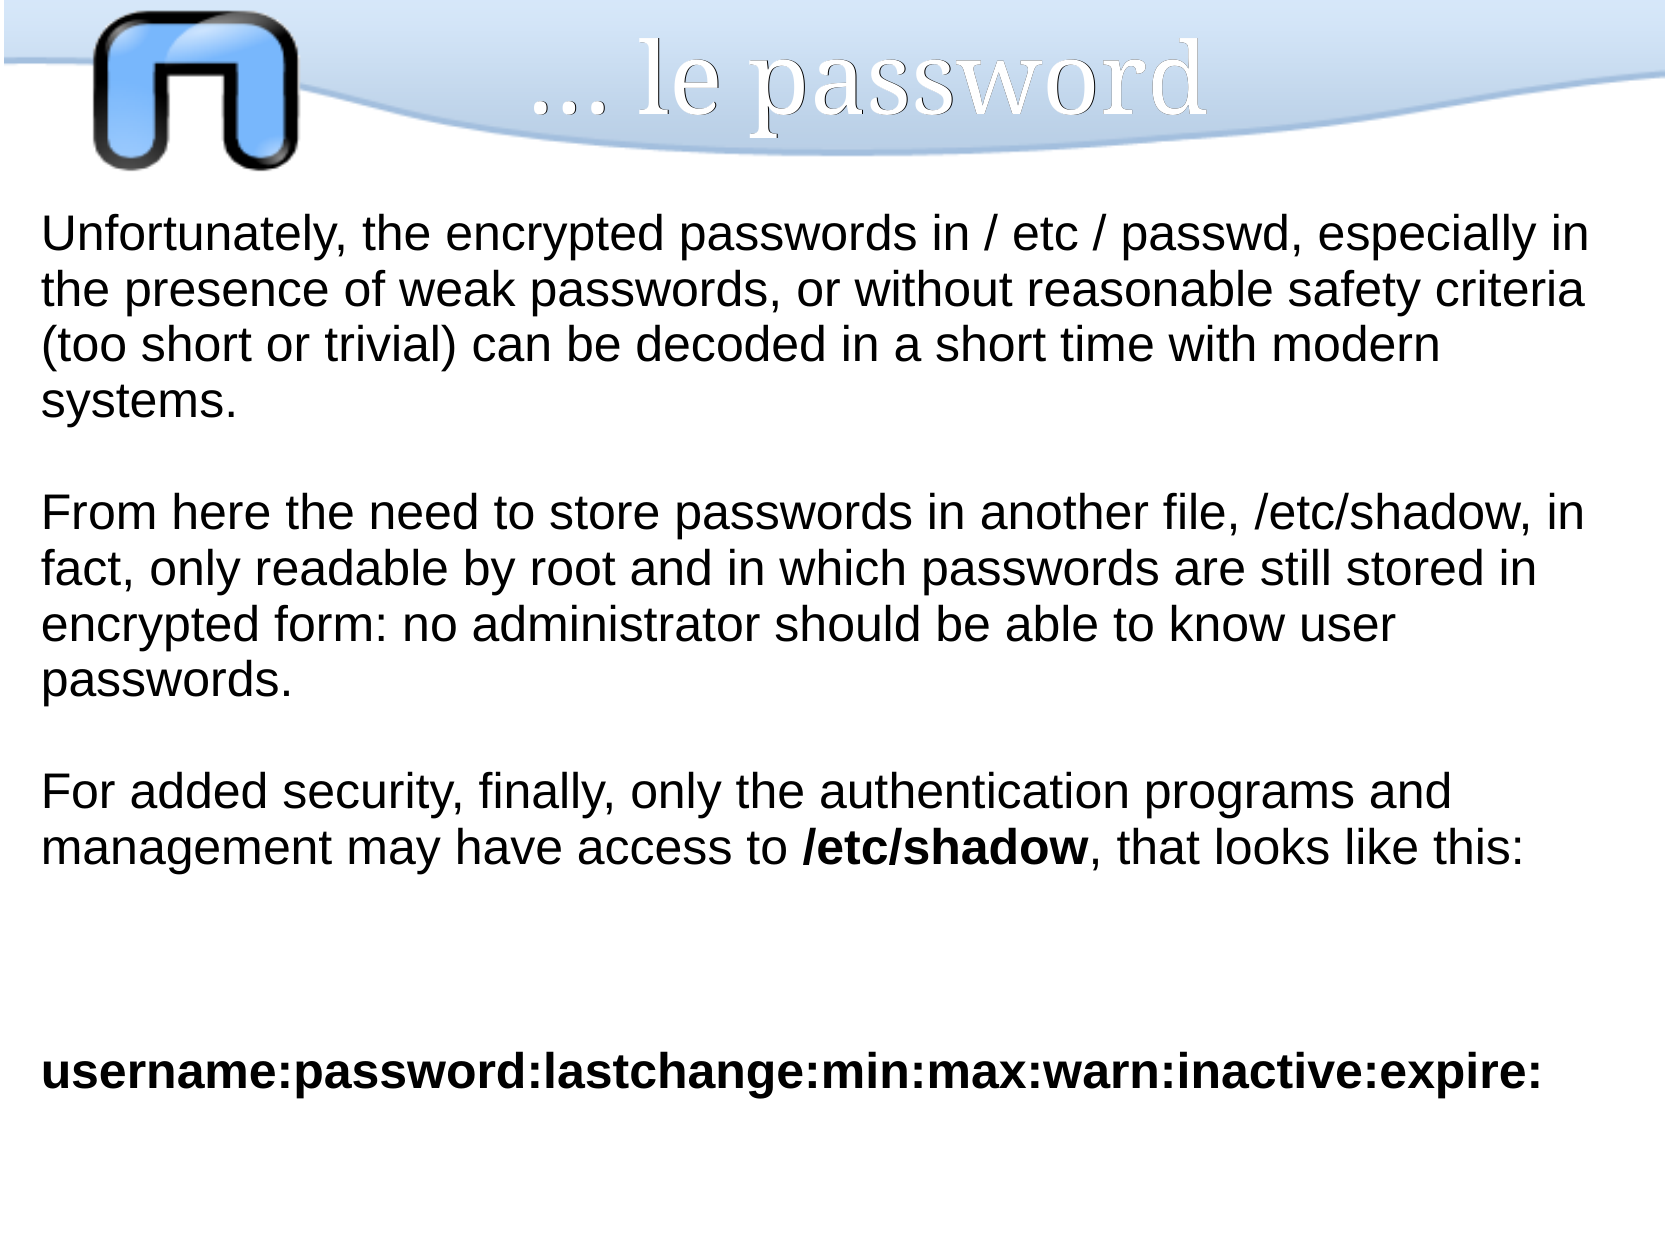

… le password
# Unfortunately, the encrypted passwords in / etc / passwd, especially in the presence of weak passwords, or without reasonable safety criteria (too short or trivial) can be decoded in a short time with modern systems.
From here the need to store passwords in another file, /etc/shadow, in fact, only readable by root and in which passwords are still stored in encrypted form: no administrator should be able to know user passwords.
For added security, finally, only the authentication programs and management may have access to /etc/shadow, that looks like this:
username:password:lastchange:min:max:warn:inactive:expire: